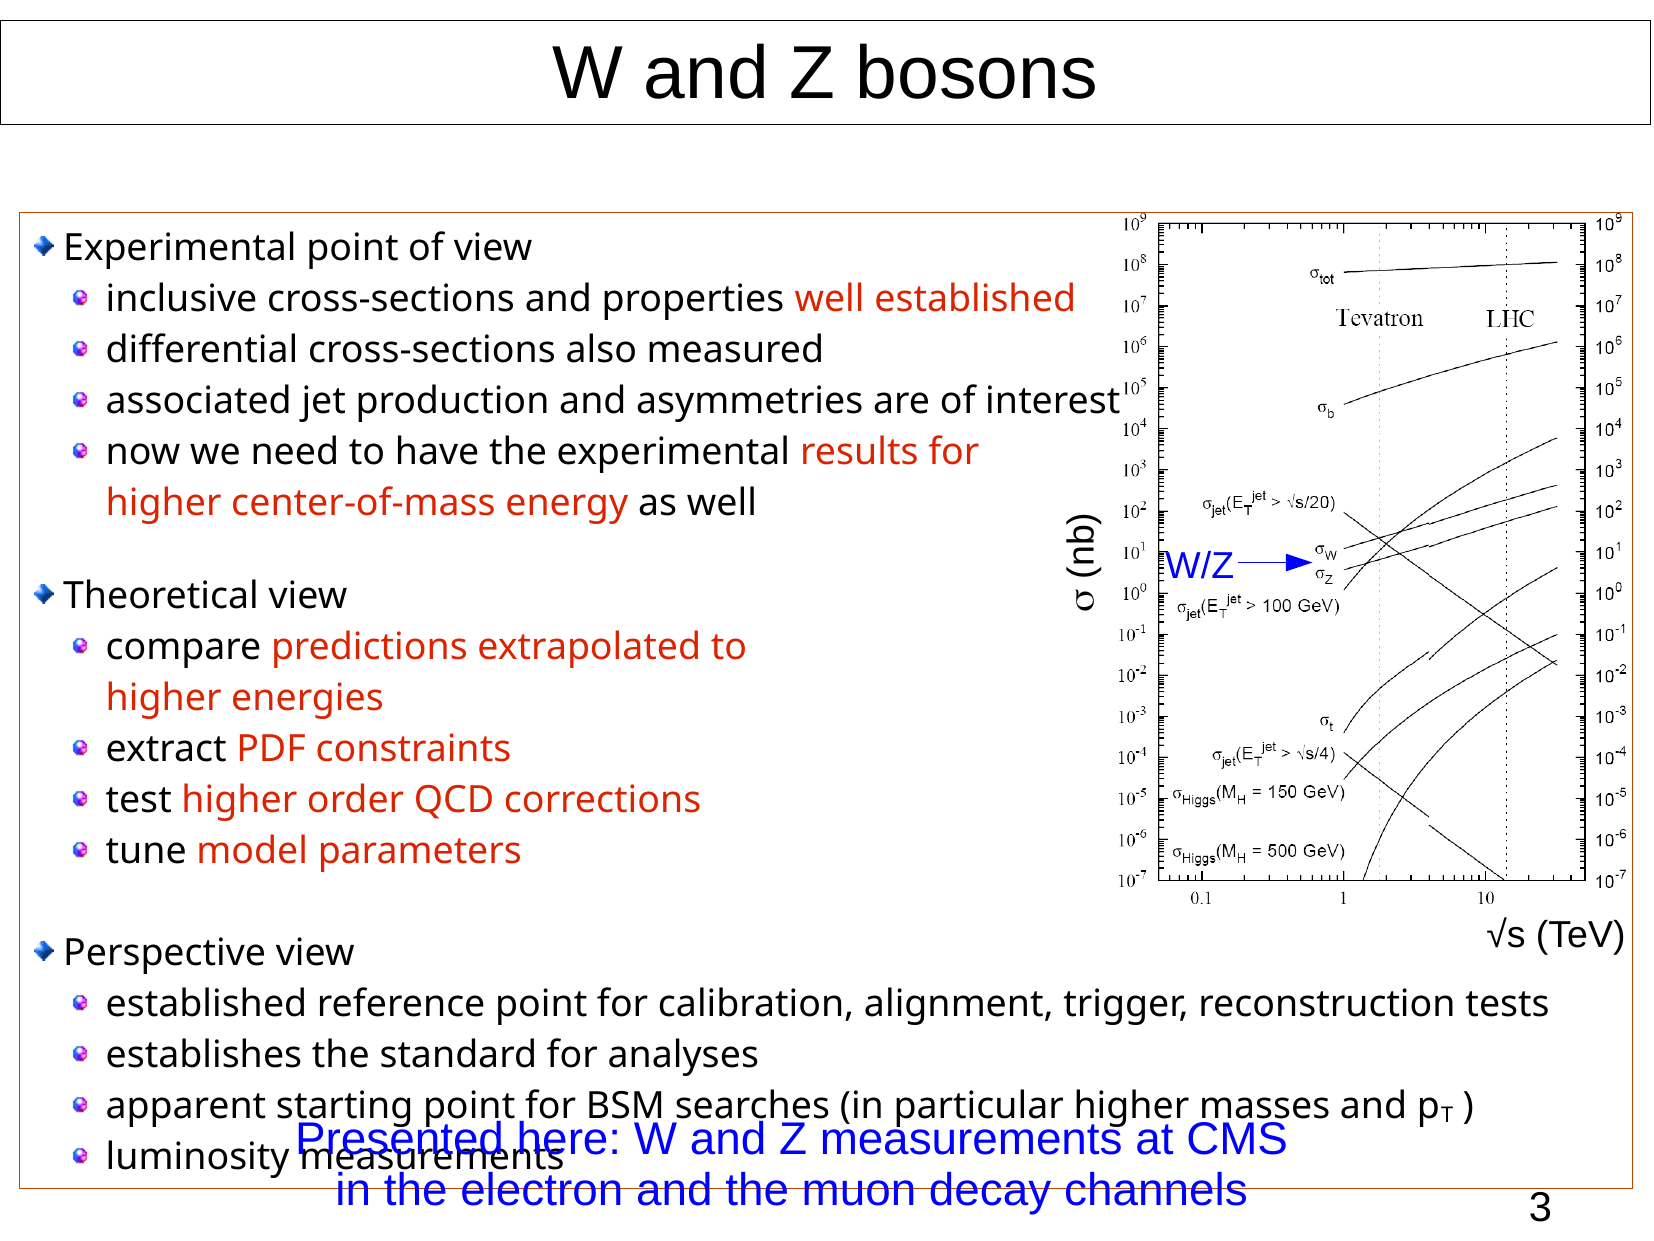

# W and Z bosons
 Experimental point of view
inclusive cross-sections and properties well established
differential cross-sections also measured
associated jet production and asymmetries are of interest
now we need to have the experimental results for
higher center-of-mass energy as well
 Theoretical view
compare predictions extrapolated to
higher energies
extract PDF constraints
test higher order QCD corrections
tune model parameters
 Perspective view
established reference point for calibration, alignment, trigger, reconstruction tests
establishes the standard for analyses
apparent starting point for BSM searches (in particular higher masses and pT )
luminosity measurements
s (nb)
W/Z
√s (TeV)
Presented here: W and Z measurements at CMS
in the electron and the muon decay channels
Samples to be used for ICHEP (probably)
/Mu/Run2010A-Jun14thReReco_v1/RECO
/MinimumBias/Commissioning10-Jun14thReReco_v1/RECO
/Mu/Run2010A-PromptReco-vx/RECO (v =2,4; "2" and "4" are CMSSW_3_6_1_X )
Requiring two global muons
with the Pt >20 GeV, |eta| < 2.1 and isolation cut (trkIso<3.0), and
60<M<120 GeV. HLT_Mu9 is also applied.
From tag and probe :
iso efficiency: 0.9875 +/- 0.0006
eff StandAlone (after Isocut) : 0.9869+/-0.0007
eff Tracker (after Isocut) : 0.9992+/-0.0002
the combined efficiency (from both muons) : eff = (eff_sta * eff_trk * eff_iso)^2
Samples to be used for ICHEP (probably)
/Mu/Run2010A-Jun14thReReco_v1/RECO
/MinimumBias/Commissioning10-Jun14thReReco_v1/RECO
/Mu/Run2010A-PromptReco-vx/RECO (v =2,4; "2" and "4" are CMSSW_3_6_1_X )
Requiring two global muons
with the Pt >20 GeV, |eta| < 2.1 and isolation cut (trkIso<3.0), and
60<M<120 GeV. HLT_Mu9 is also applied.
From tag and probe :
iso efficiency: 0.9875 +/- 0.0006
eff StandAlone (after Isocut) : 0.9869+/-0.0007
eff Tracker (after Isocut) : 0.9992+/-0.0002
the combined efficiency (from both muons) : eff = (eff_sta * eff_trk * eff_iso)^2